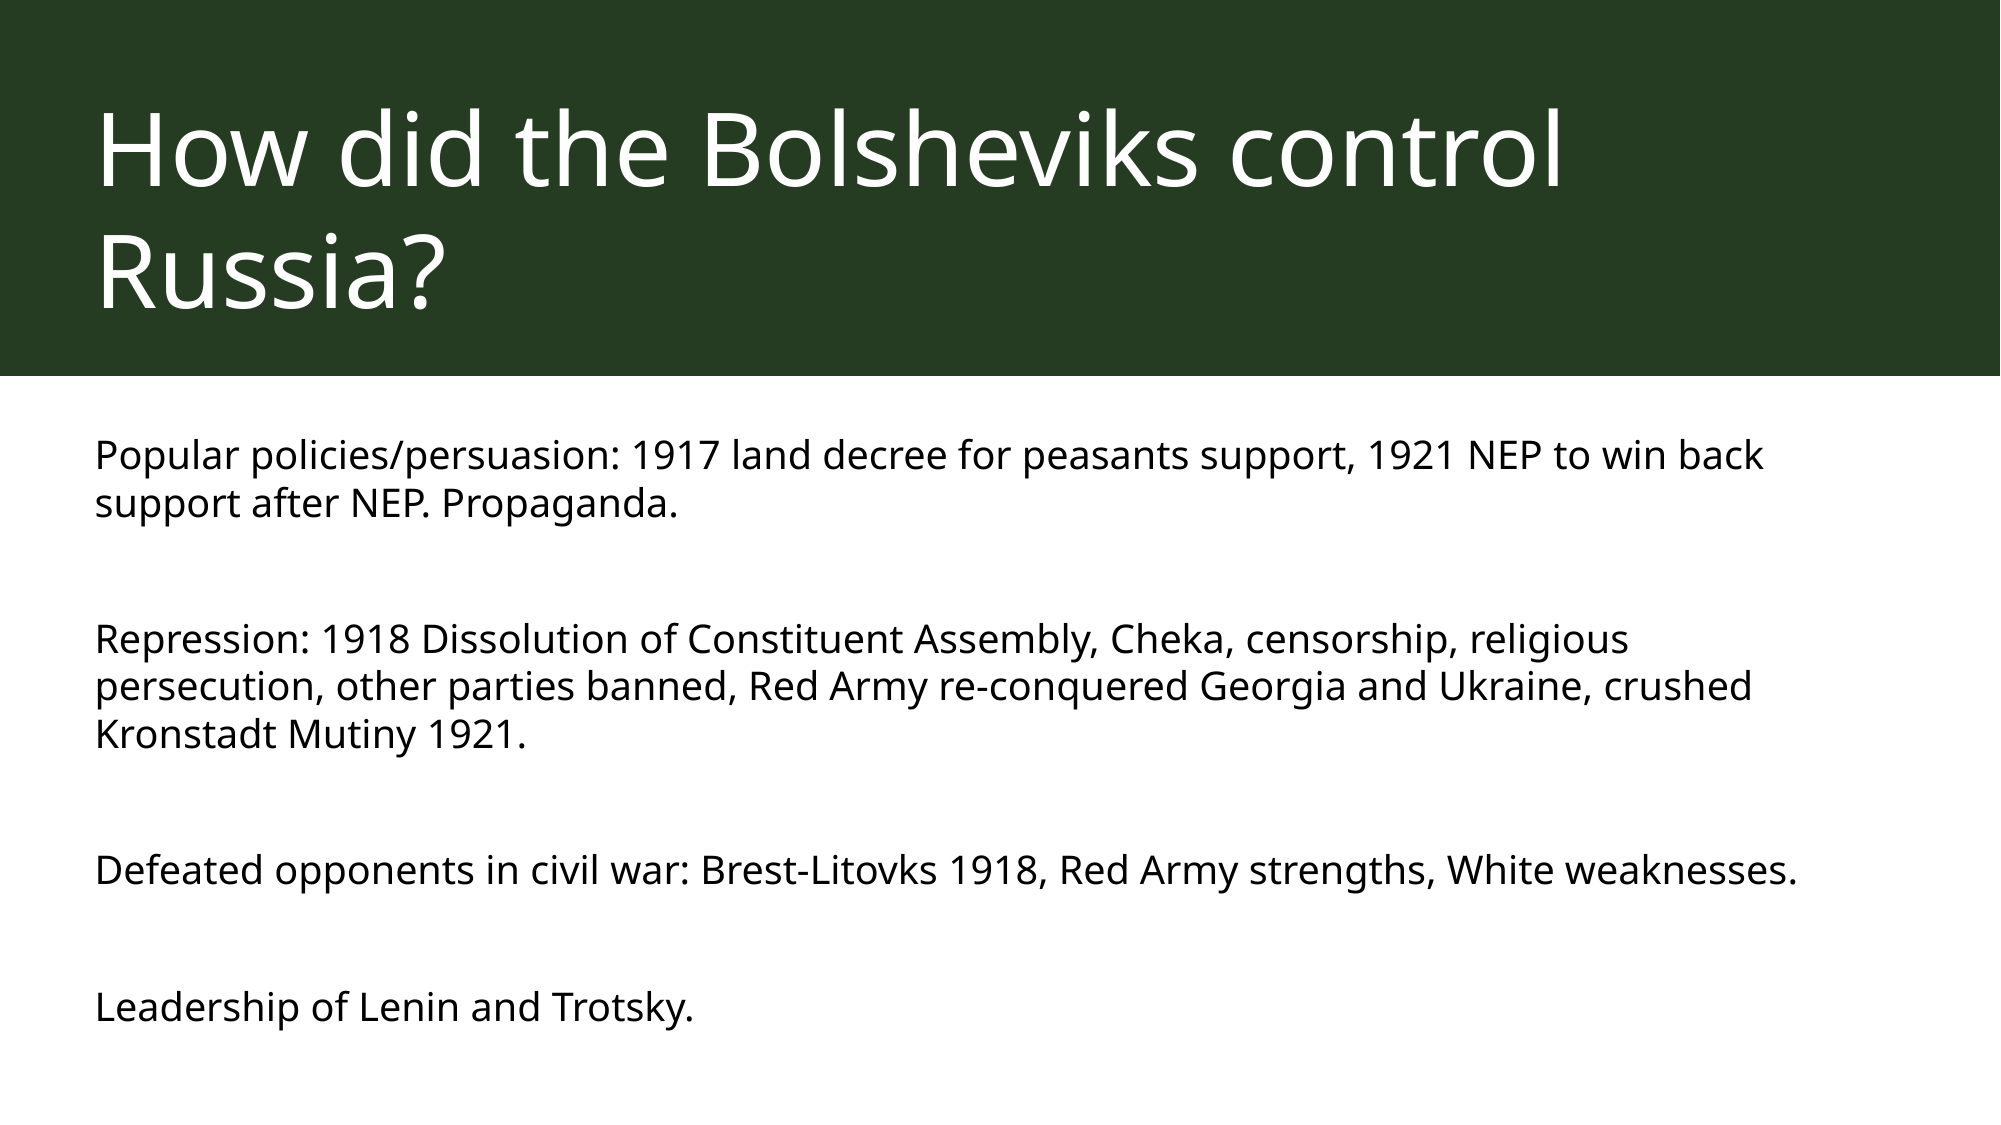

# How did the Bolsheviks control Russia?
Popular policies/persuasion: 1917 land decree for peasants support, 1921 NEP to win back support after NEP. Propaganda.
Repression: 1918 Dissolution of Constituent Assembly, Cheka, censorship, religious persecution, other parties banned, Red Army re-conquered Georgia and Ukraine, crushed Kronstadt Mutiny 1921.
Defeated opponents in civil war: Brest-Litovks 1918, Red Army strengths, White weaknesses.
Leadership of Lenin and Trotsky.